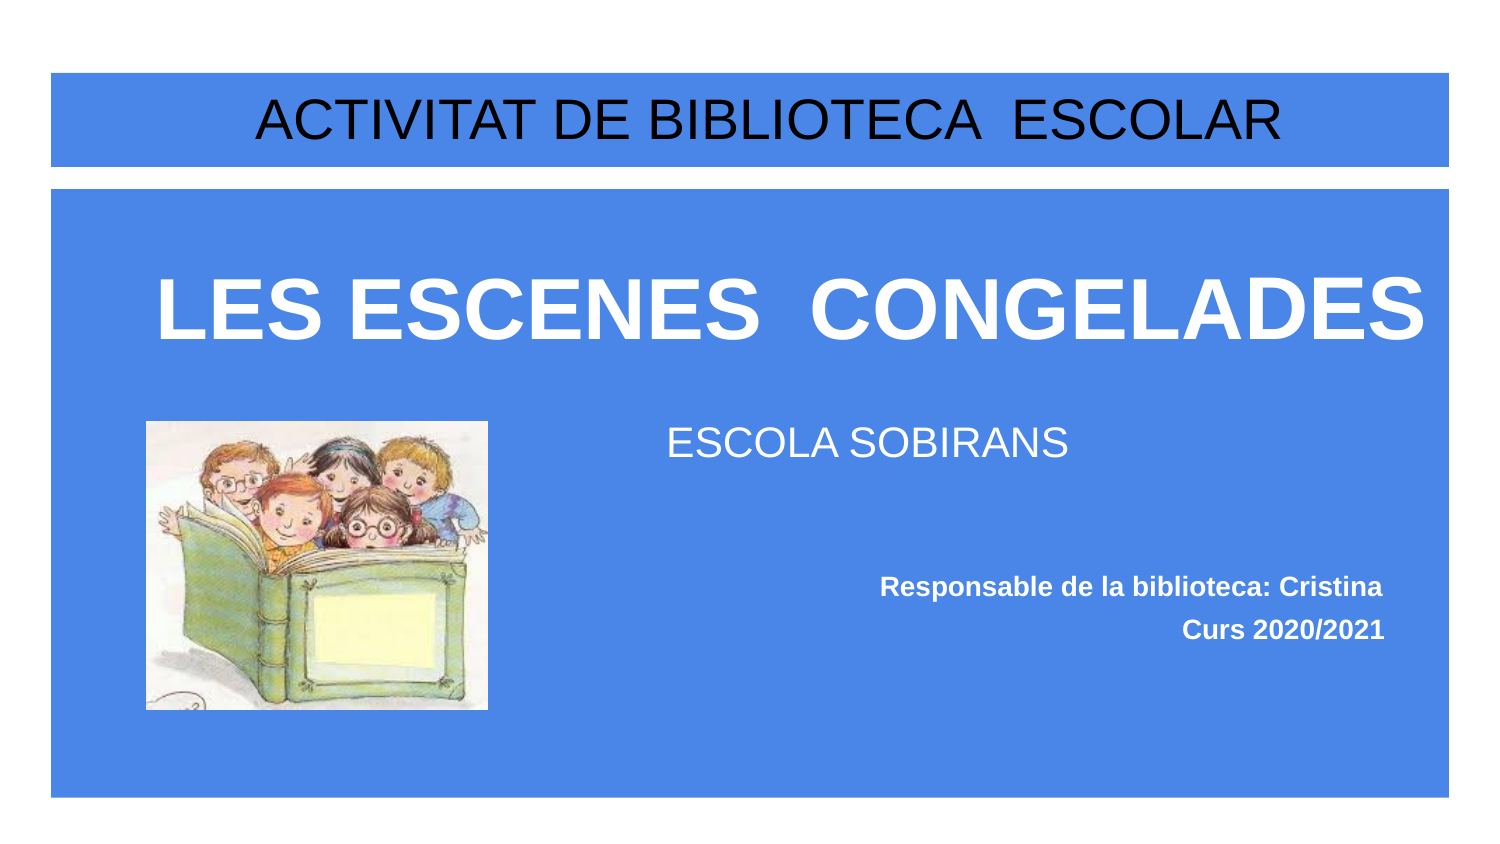

# ACTIVITAT DE BIBLIOTECA ESCOLAR
 LES ESCENES CONGELADES
 ESCOLA SOBIRANS
 Responsable de la biblioteca: Cristina
 Curs 2020/2021